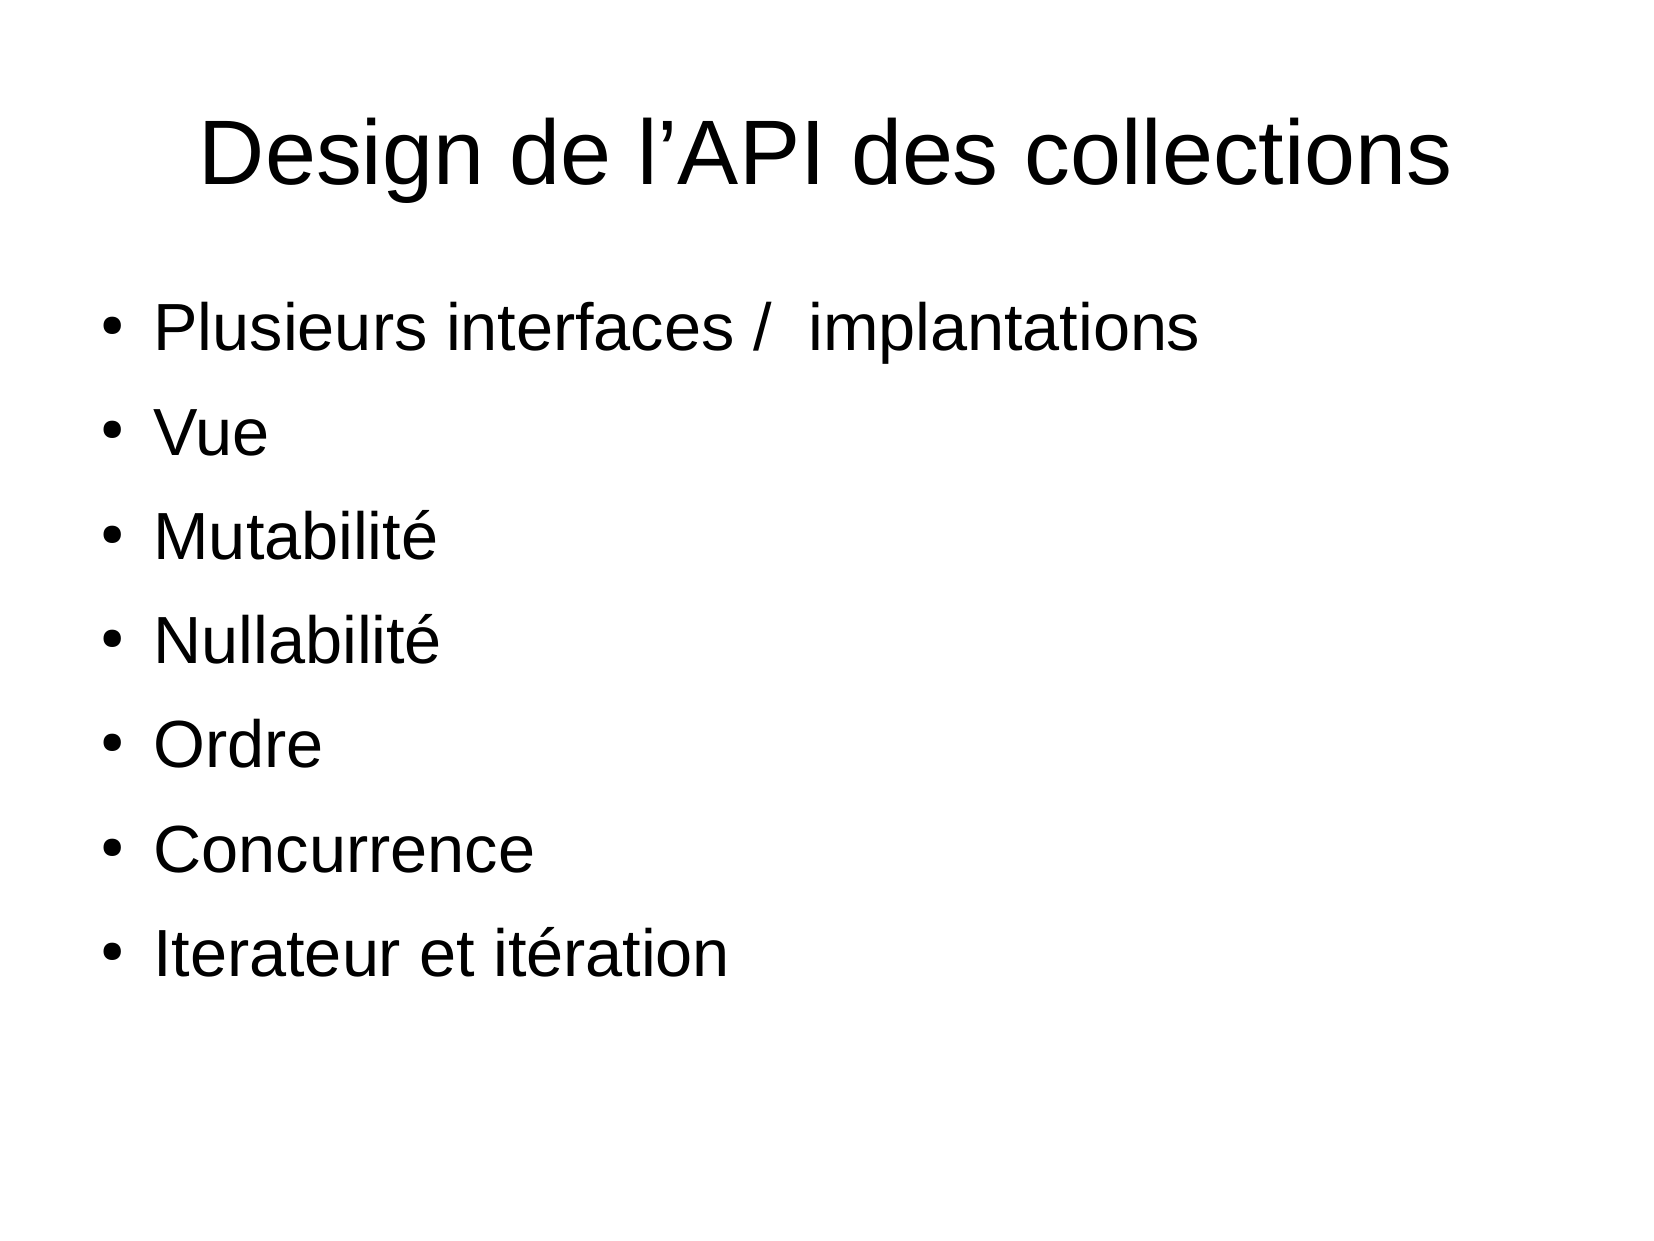

# Design de l’API des collections
Plusieurs interfaces / implantations
Vue
Mutabilité
Nullabilité
Ordre
Concurrence
Iterateur et itération